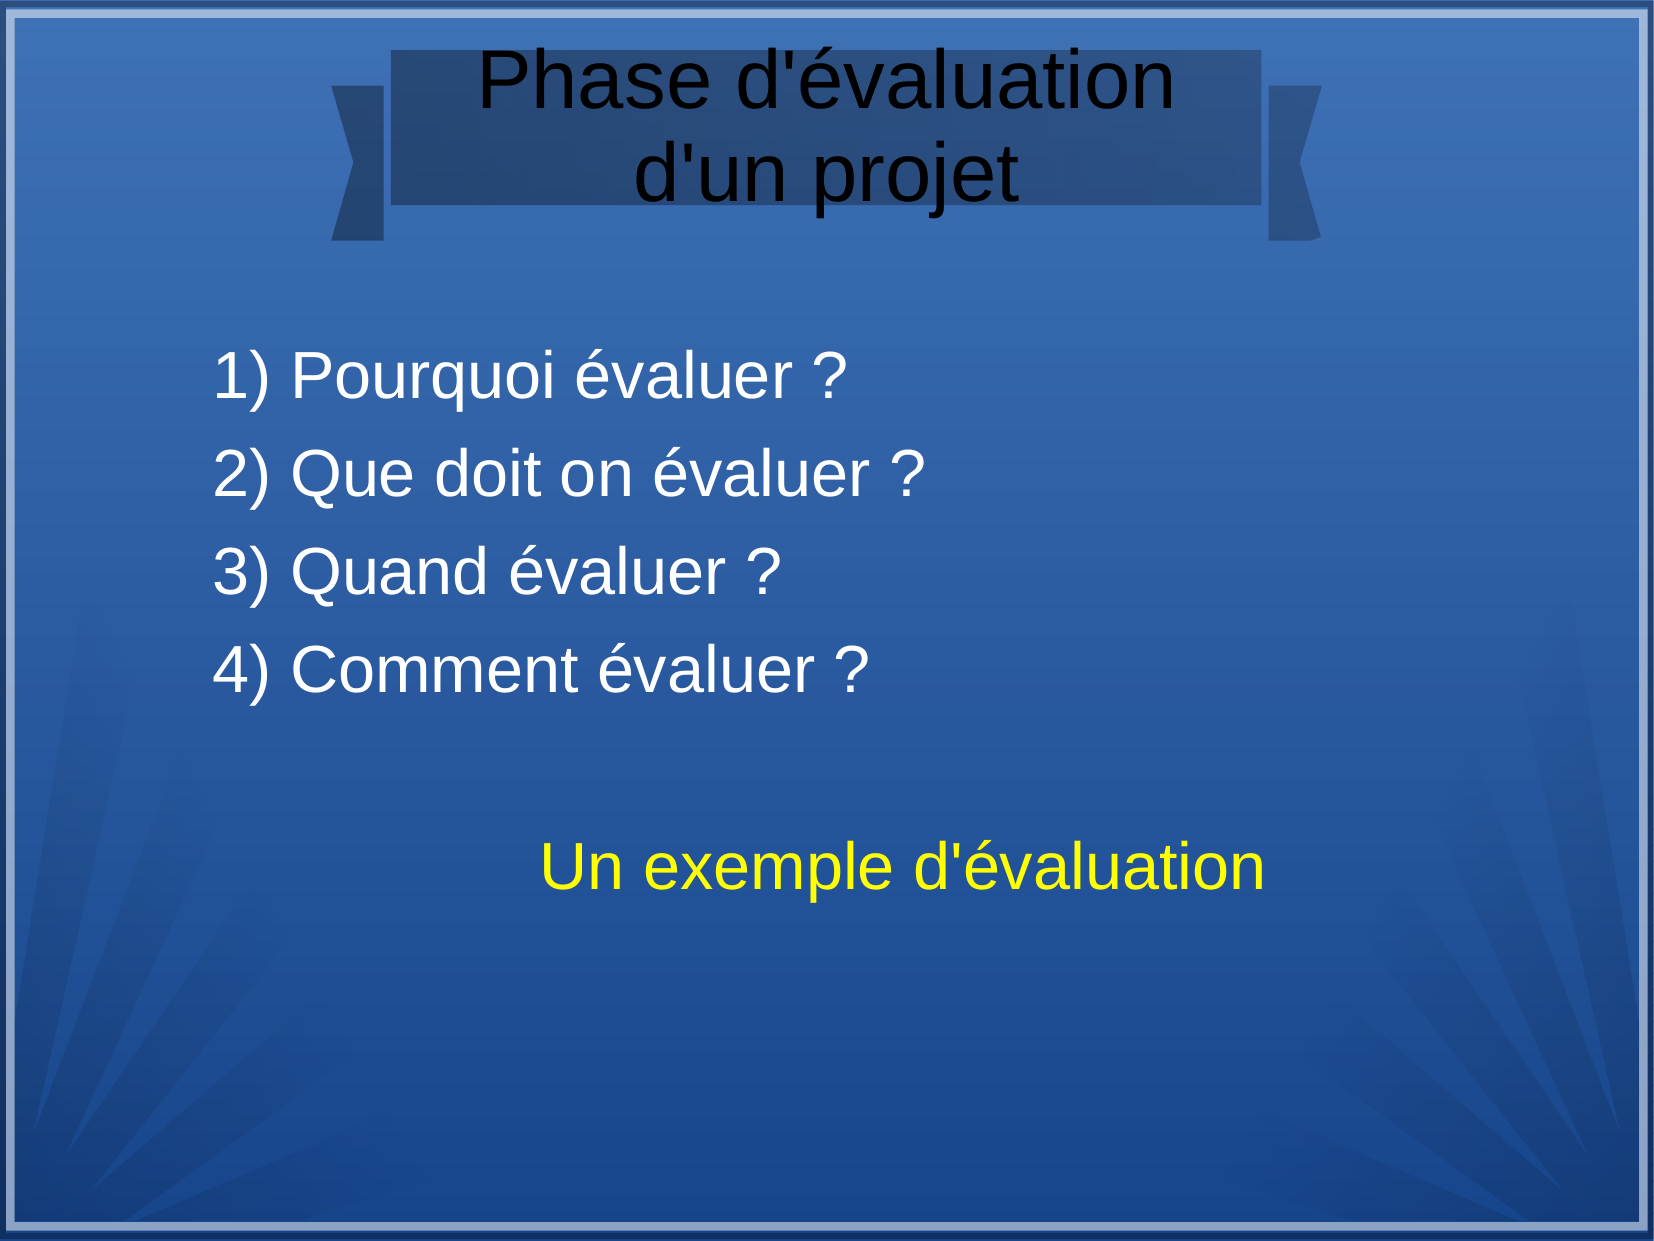

# Phase d'évaluation d'un projet
 Pourquoi évaluer ?
 Que doit on évaluer ?
 Quand évaluer ?
 Comment évaluer ?
Un exemple d'évaluation